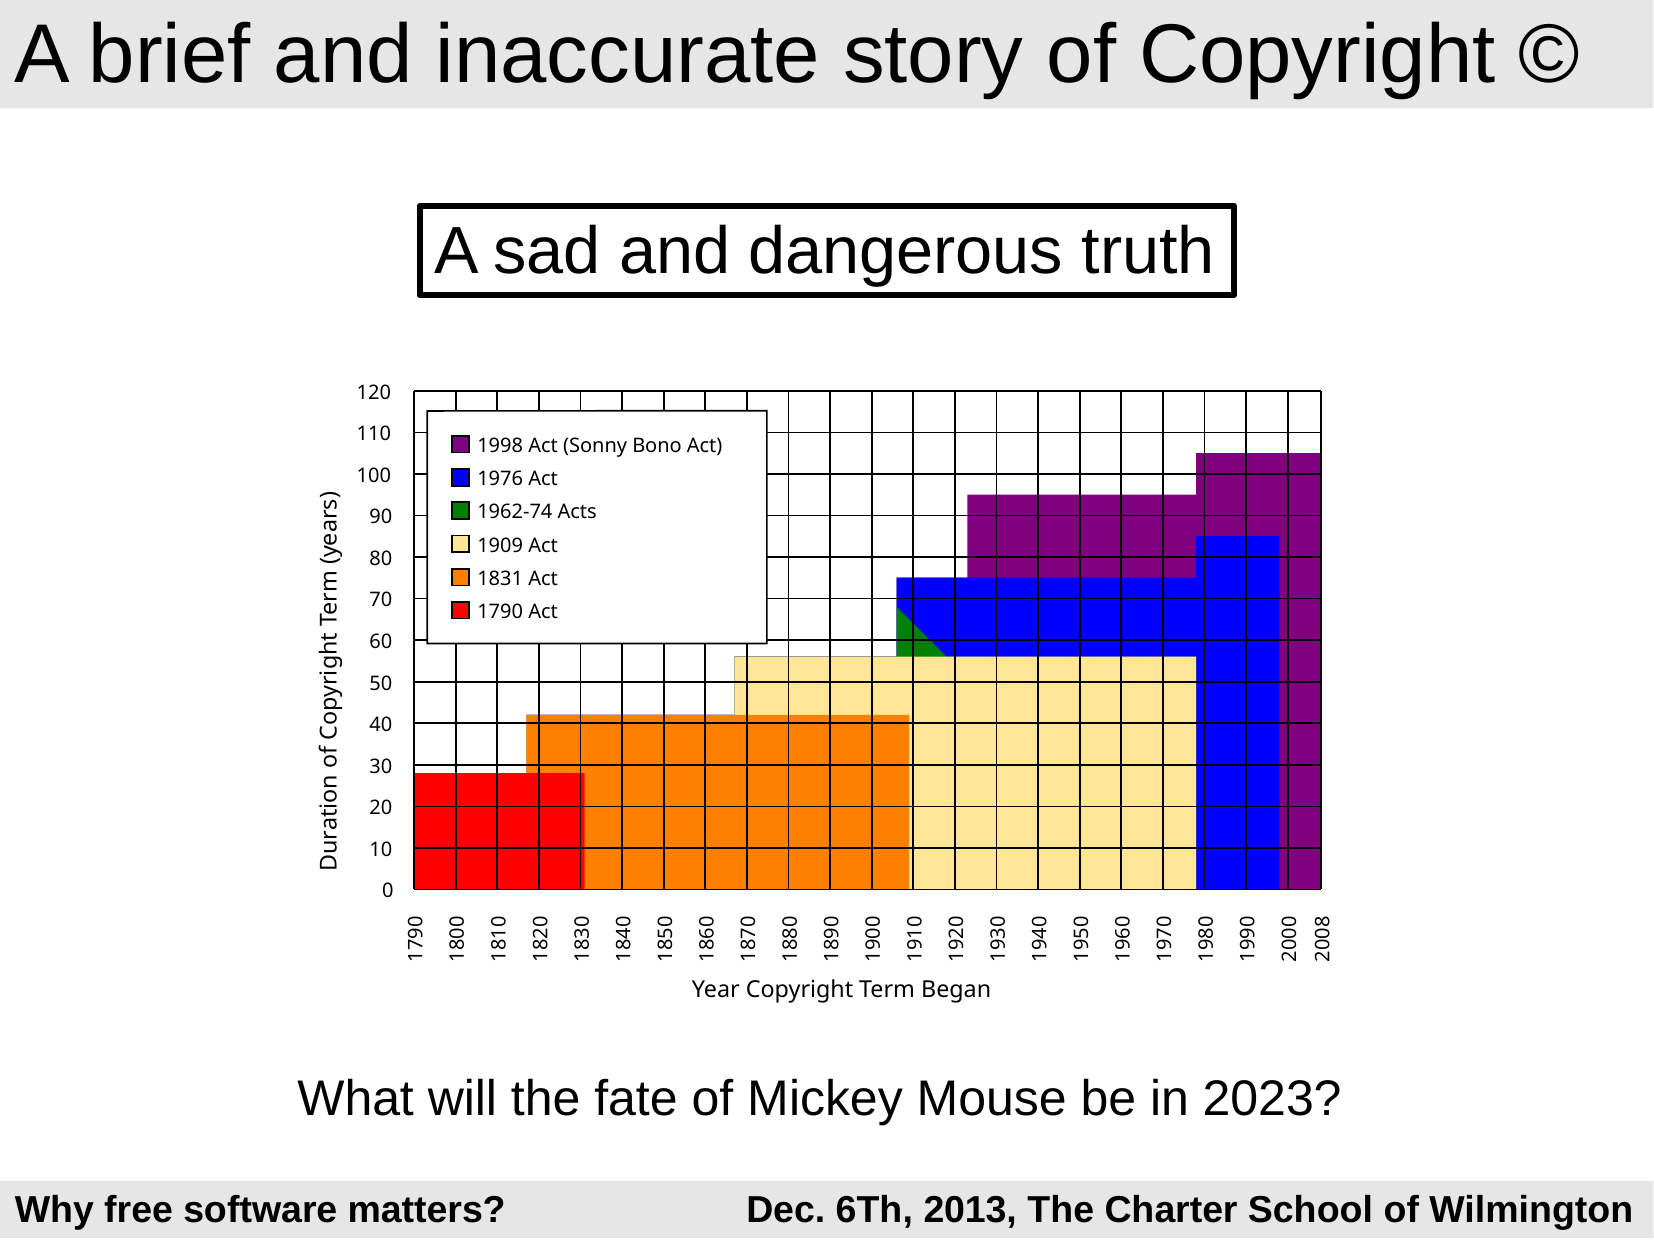

A brief and inaccurate story of Copyright ©
A sad and dangerous truth
What will the fate of Mickey Mouse be in 2023?
Why free software matters? Dec. 6Th, 2013, The Charter School of Wilmington